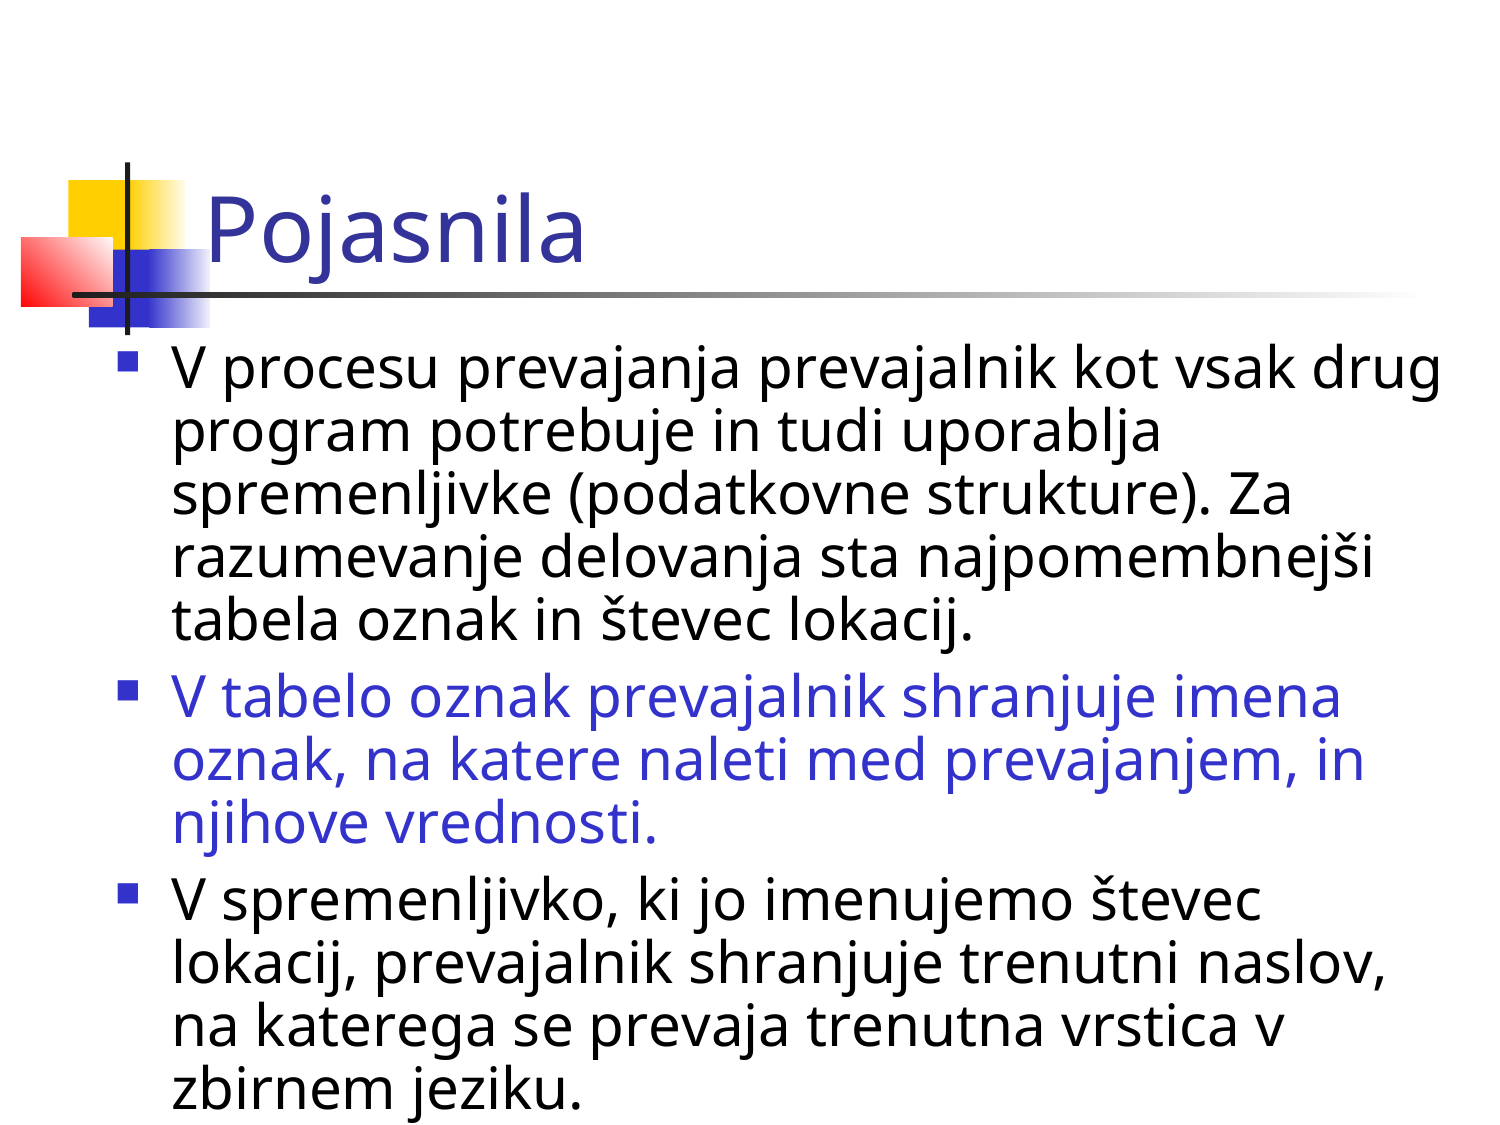

# Pojasnila
V procesu prevajanja prevajalnik kot vsak drug program potrebuje in tudi uporablja spremenljivke (podatkovne strukture). Za razumevanje delovanja sta najpomembnejši tabela oznak in števec lokacij.
V tabelo oznak prevajalnik shranjuje imena oznak, na katere naleti med prevajanjem, in njihove vrednosti.
V spremenljivko, ki jo imenujemo števec lokacij, prevajalnik shranjuje trenutni naslov, na katerega se prevaja trenutna vrstica v zbirnem jeziku.